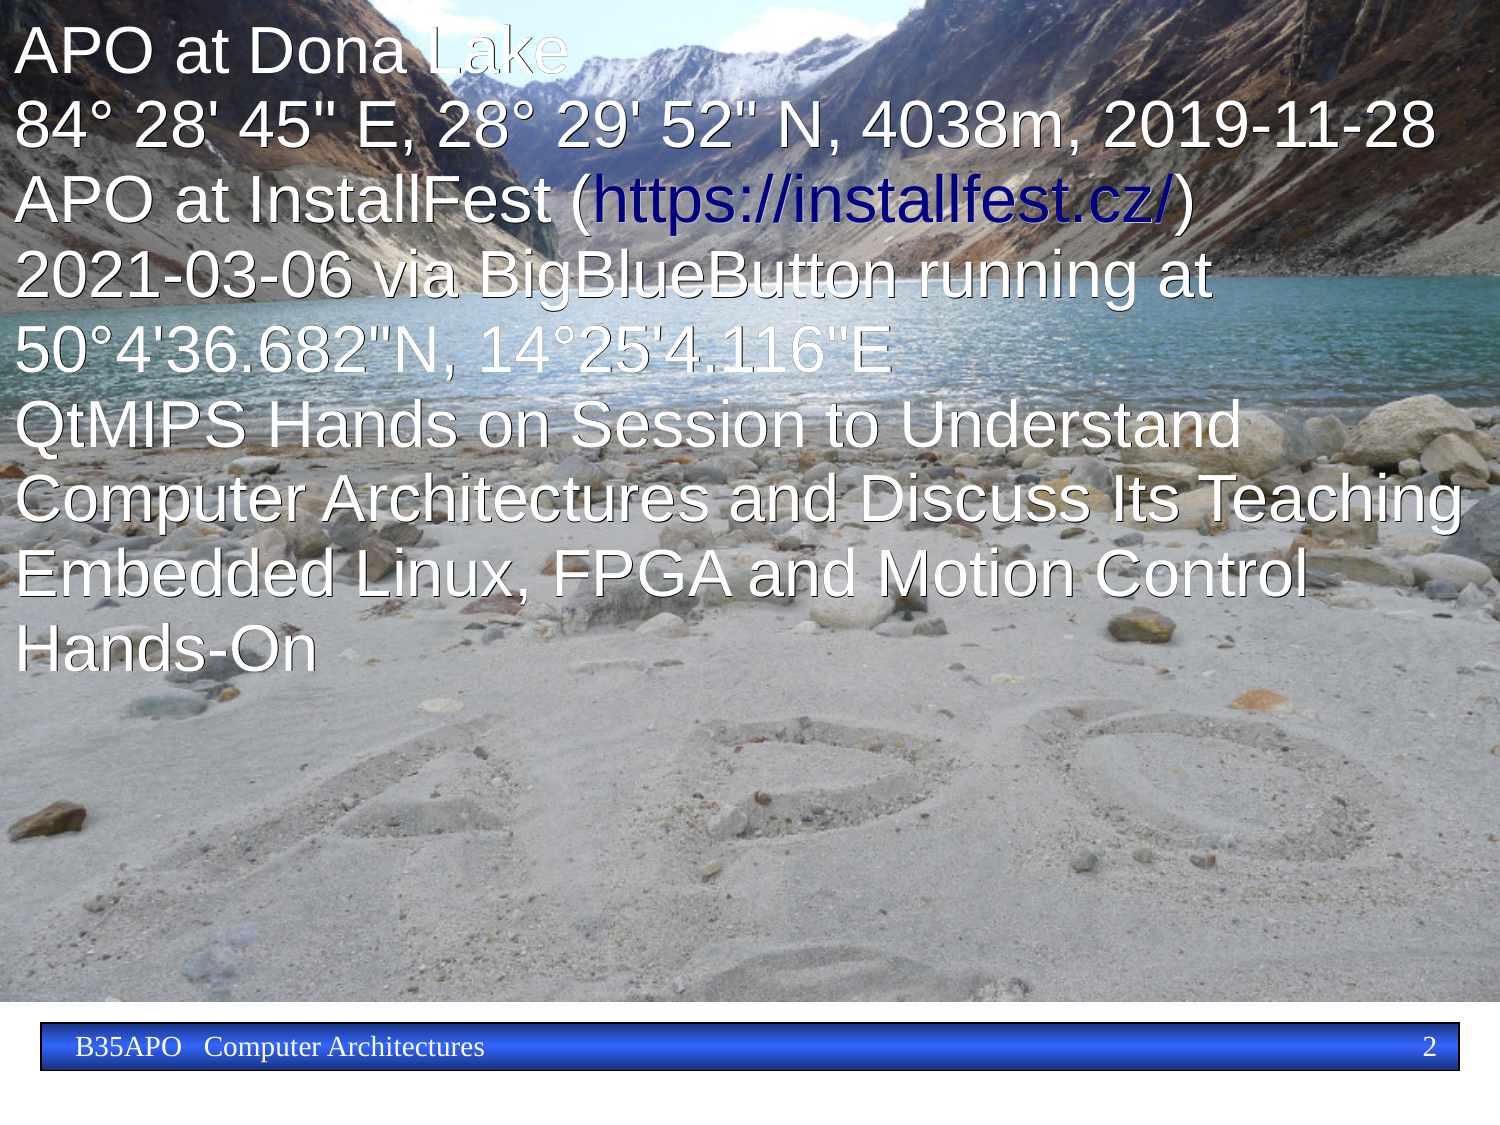

APO at Dona Lake
84° 28' 45" E, 28° 29' 52" N, 4038m, 2019-11-28
APO at InstallFest (https://installfest.cz/)
2021-03-06 via BigBlueButton running at 50°4'36.682"N, 14°25'4.116"E
QtMIPS Hands on Session to Understand Computer Architectures and Discuss Its Teaching
Embedded Linux, FPGA and Motion Control Hands-On
B35APO Computer Architectures
2